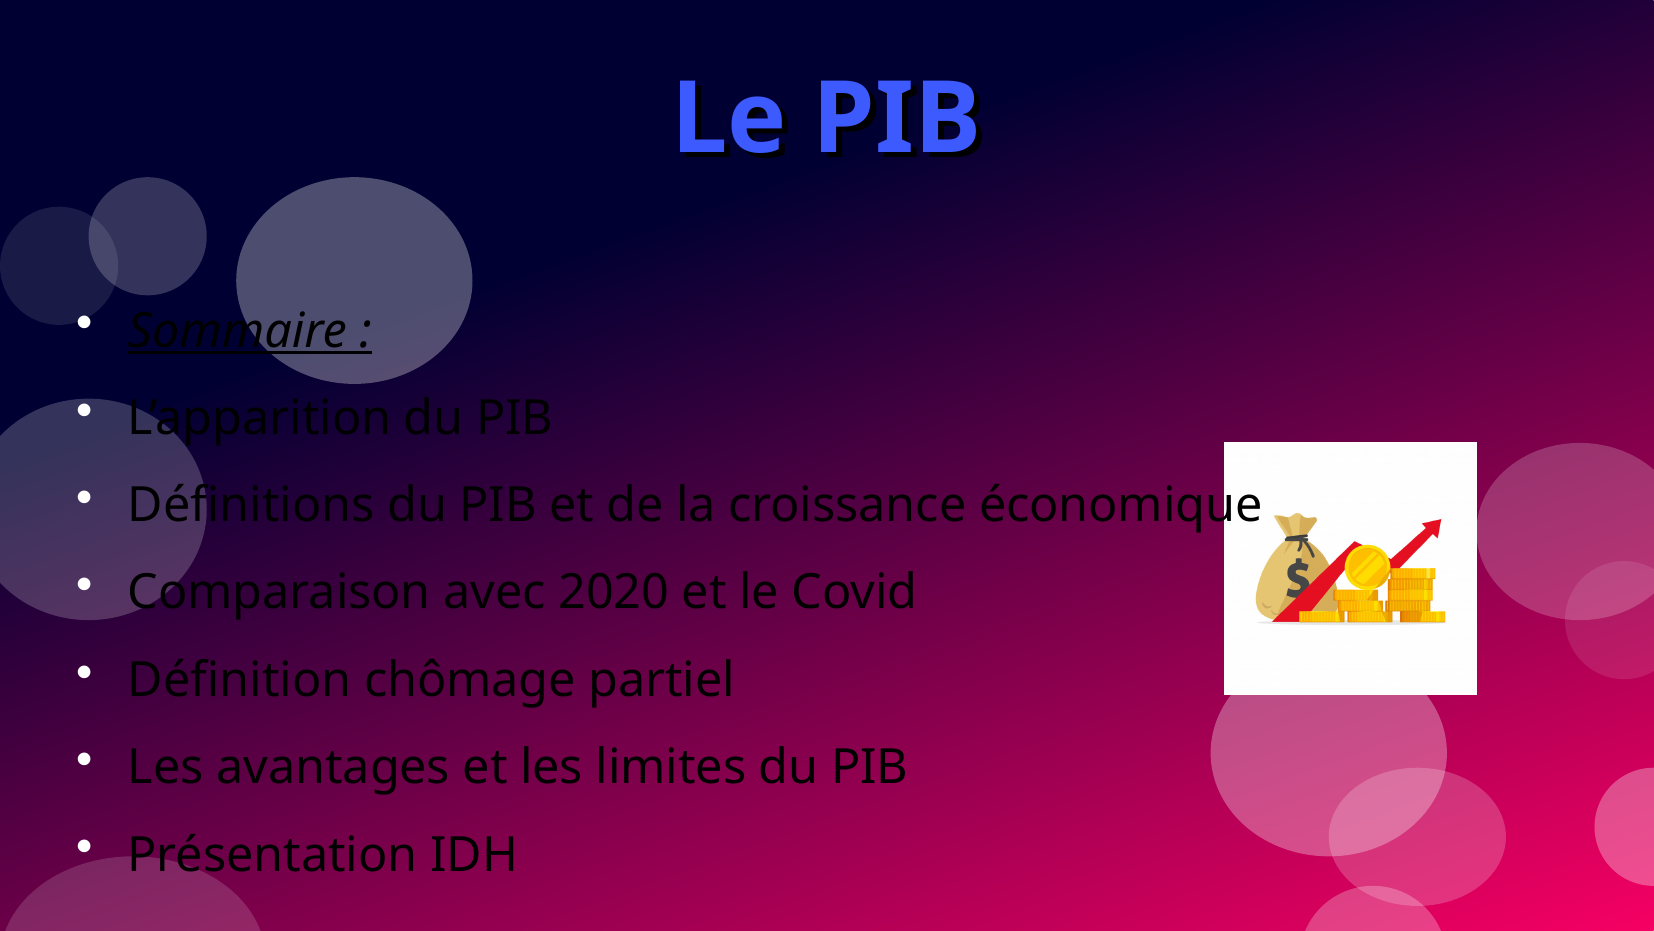

# Le PIB
Sommaire :
L’apparition du PIB
Définitions du PIB et de la croissance économique
Comparaison avec 2020 et le Covid
Définition chômage partiel
Les avantages et les limites du PIB
Présentation IDH